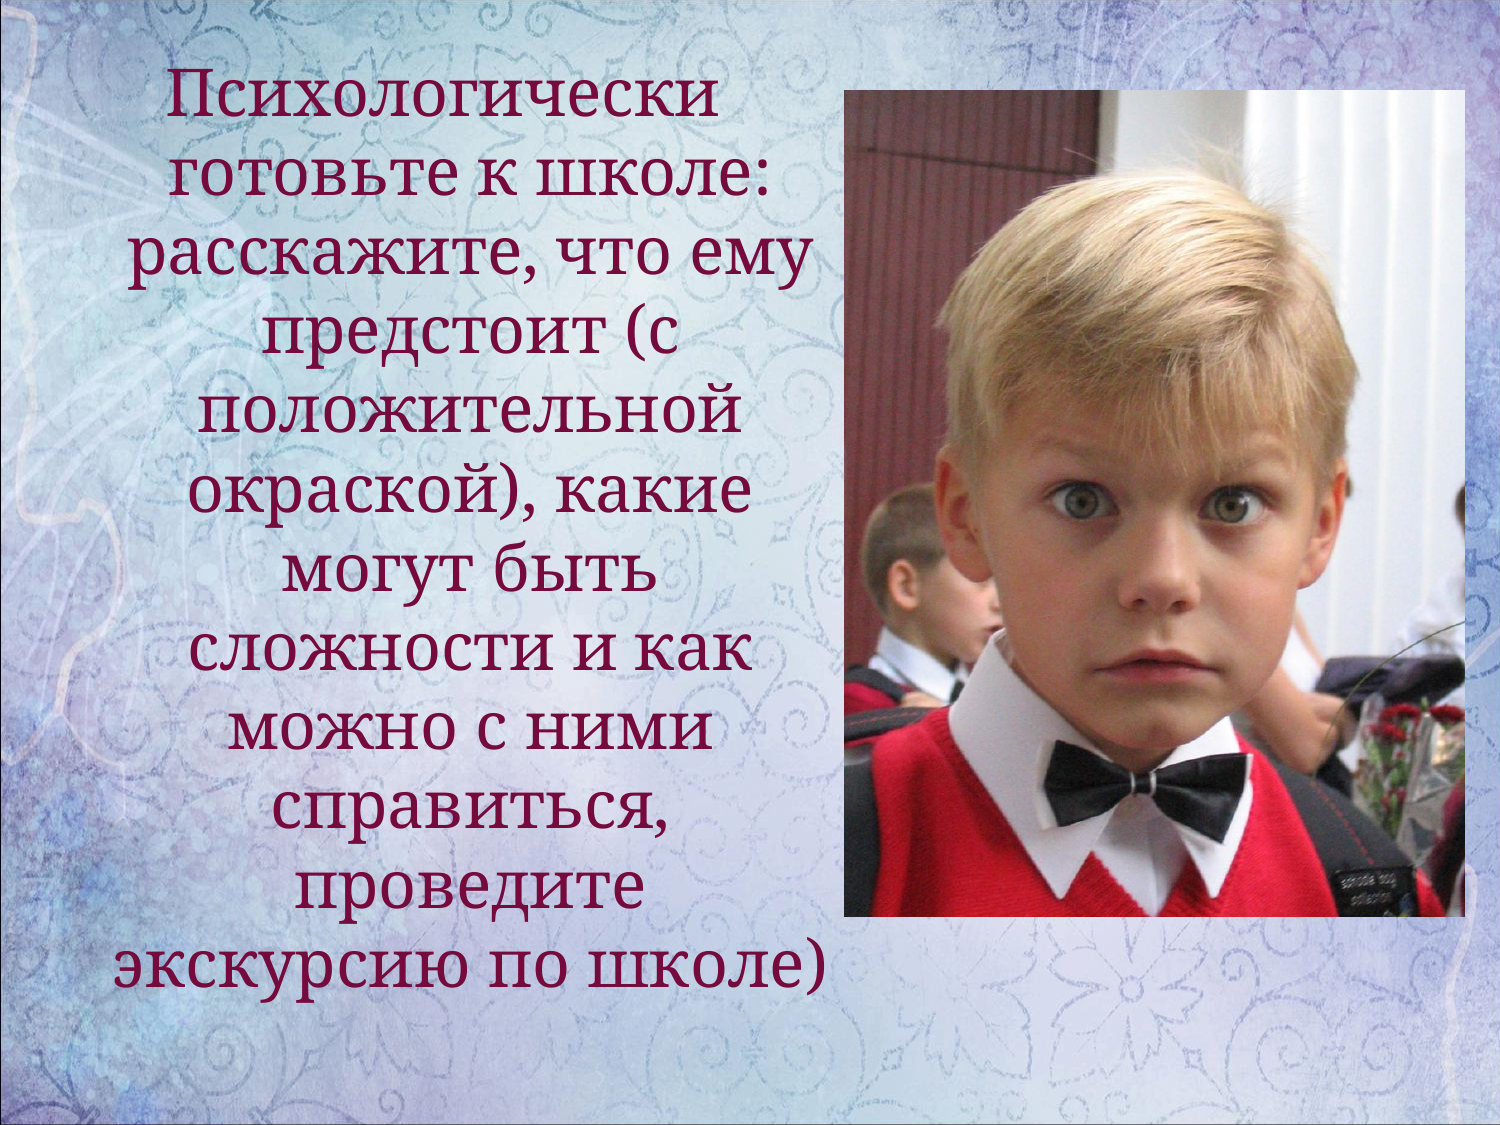

# Психологически готовьте к школе: расскажите, что ему предстоит (с положительной окраской), какие могут быть сложности и как можно с ними справиться, проведите экскурсию по школе)